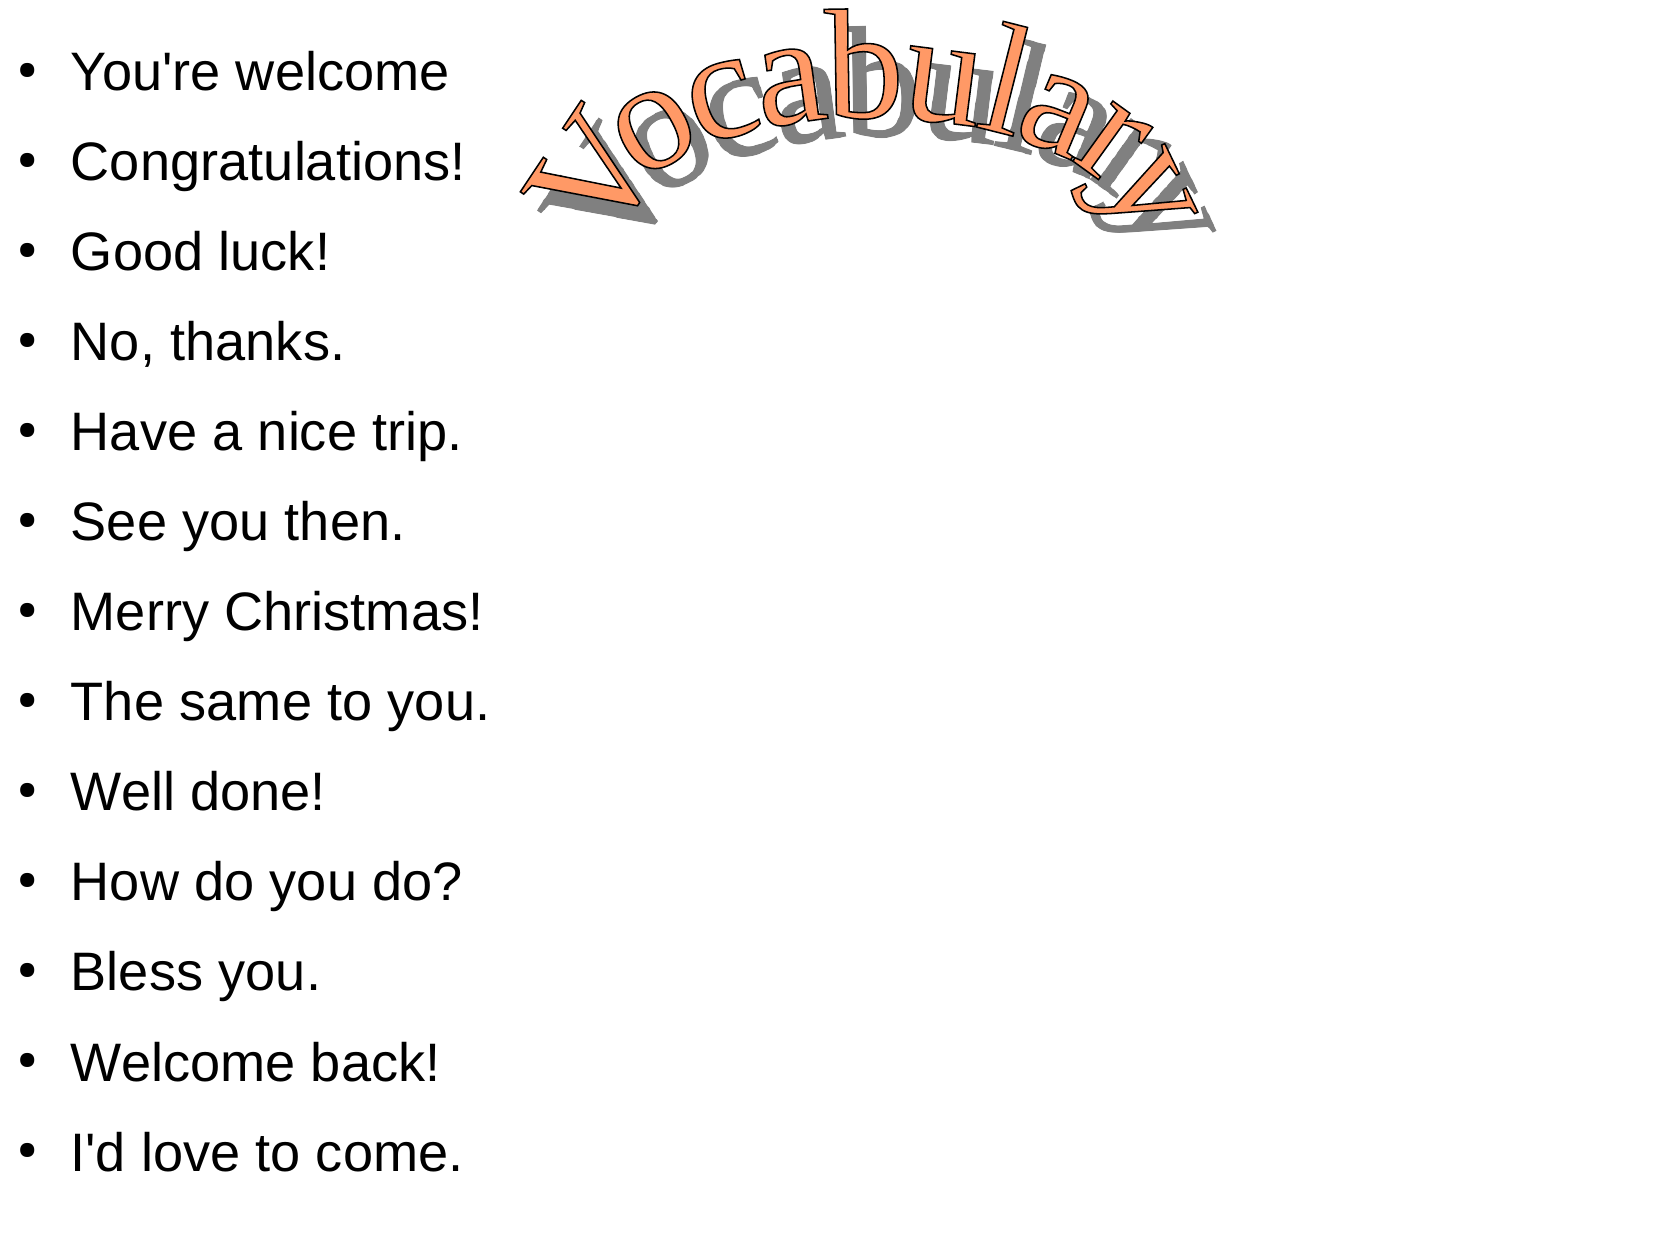

# You're welcome
Congratulations!
Good luck!
No, thanks.
Have a nice trip.
See you then.
Merry Christmas!
The same to you.
Well done!
How do you do?
Bless you.
Welcome back!
I'd love to come.
Vocabulary